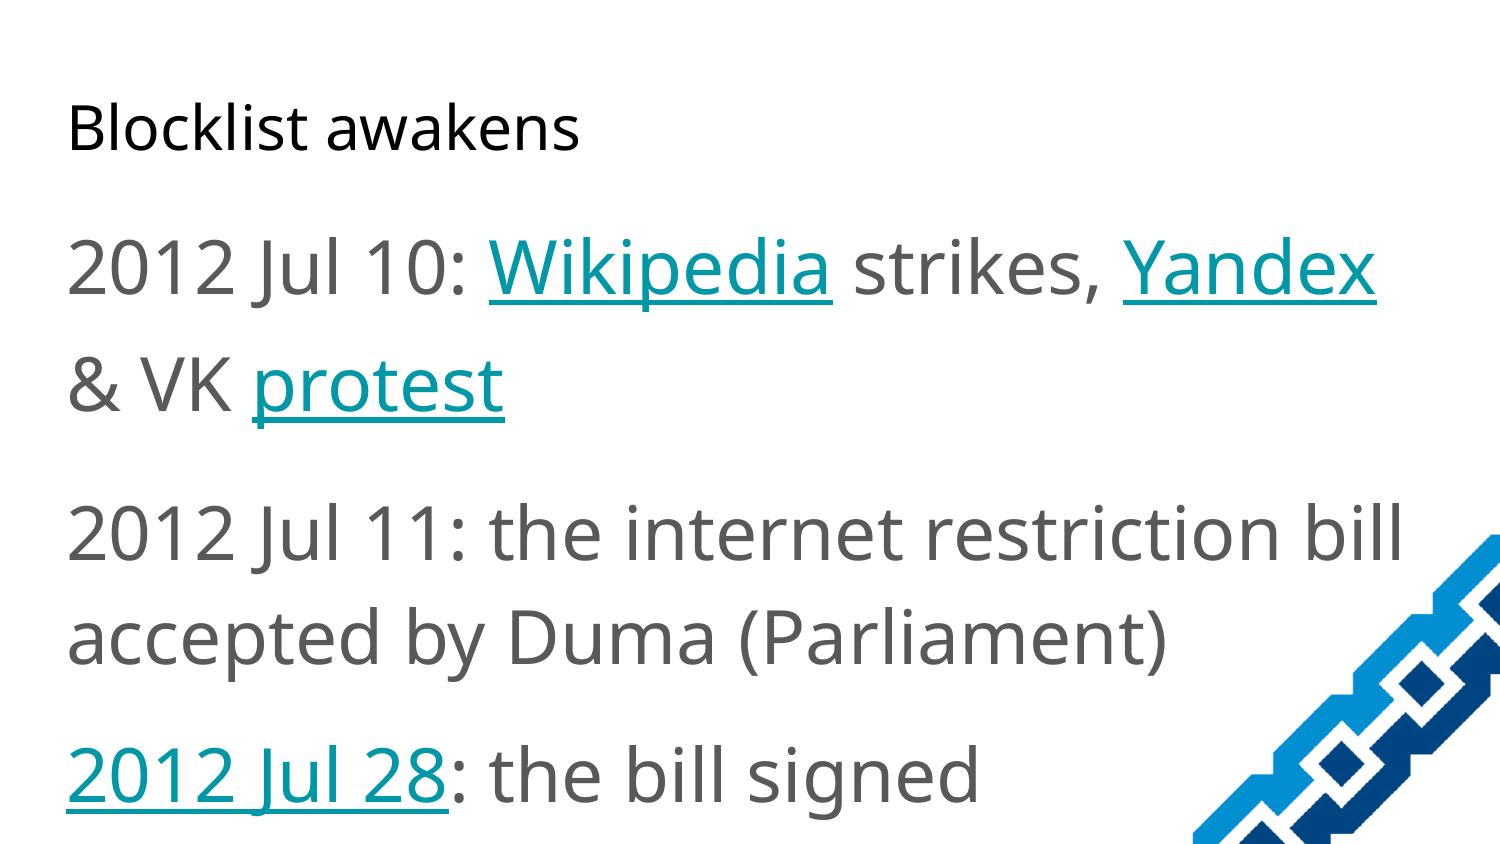

# Blocklist awakens
2012 Jul 10: Wikipedia strikes, Yandex & VK protest
2012 Jul 11: the internet restriction bill accepted by Duma (Parliament)
2012 Jul 28: the bill signed